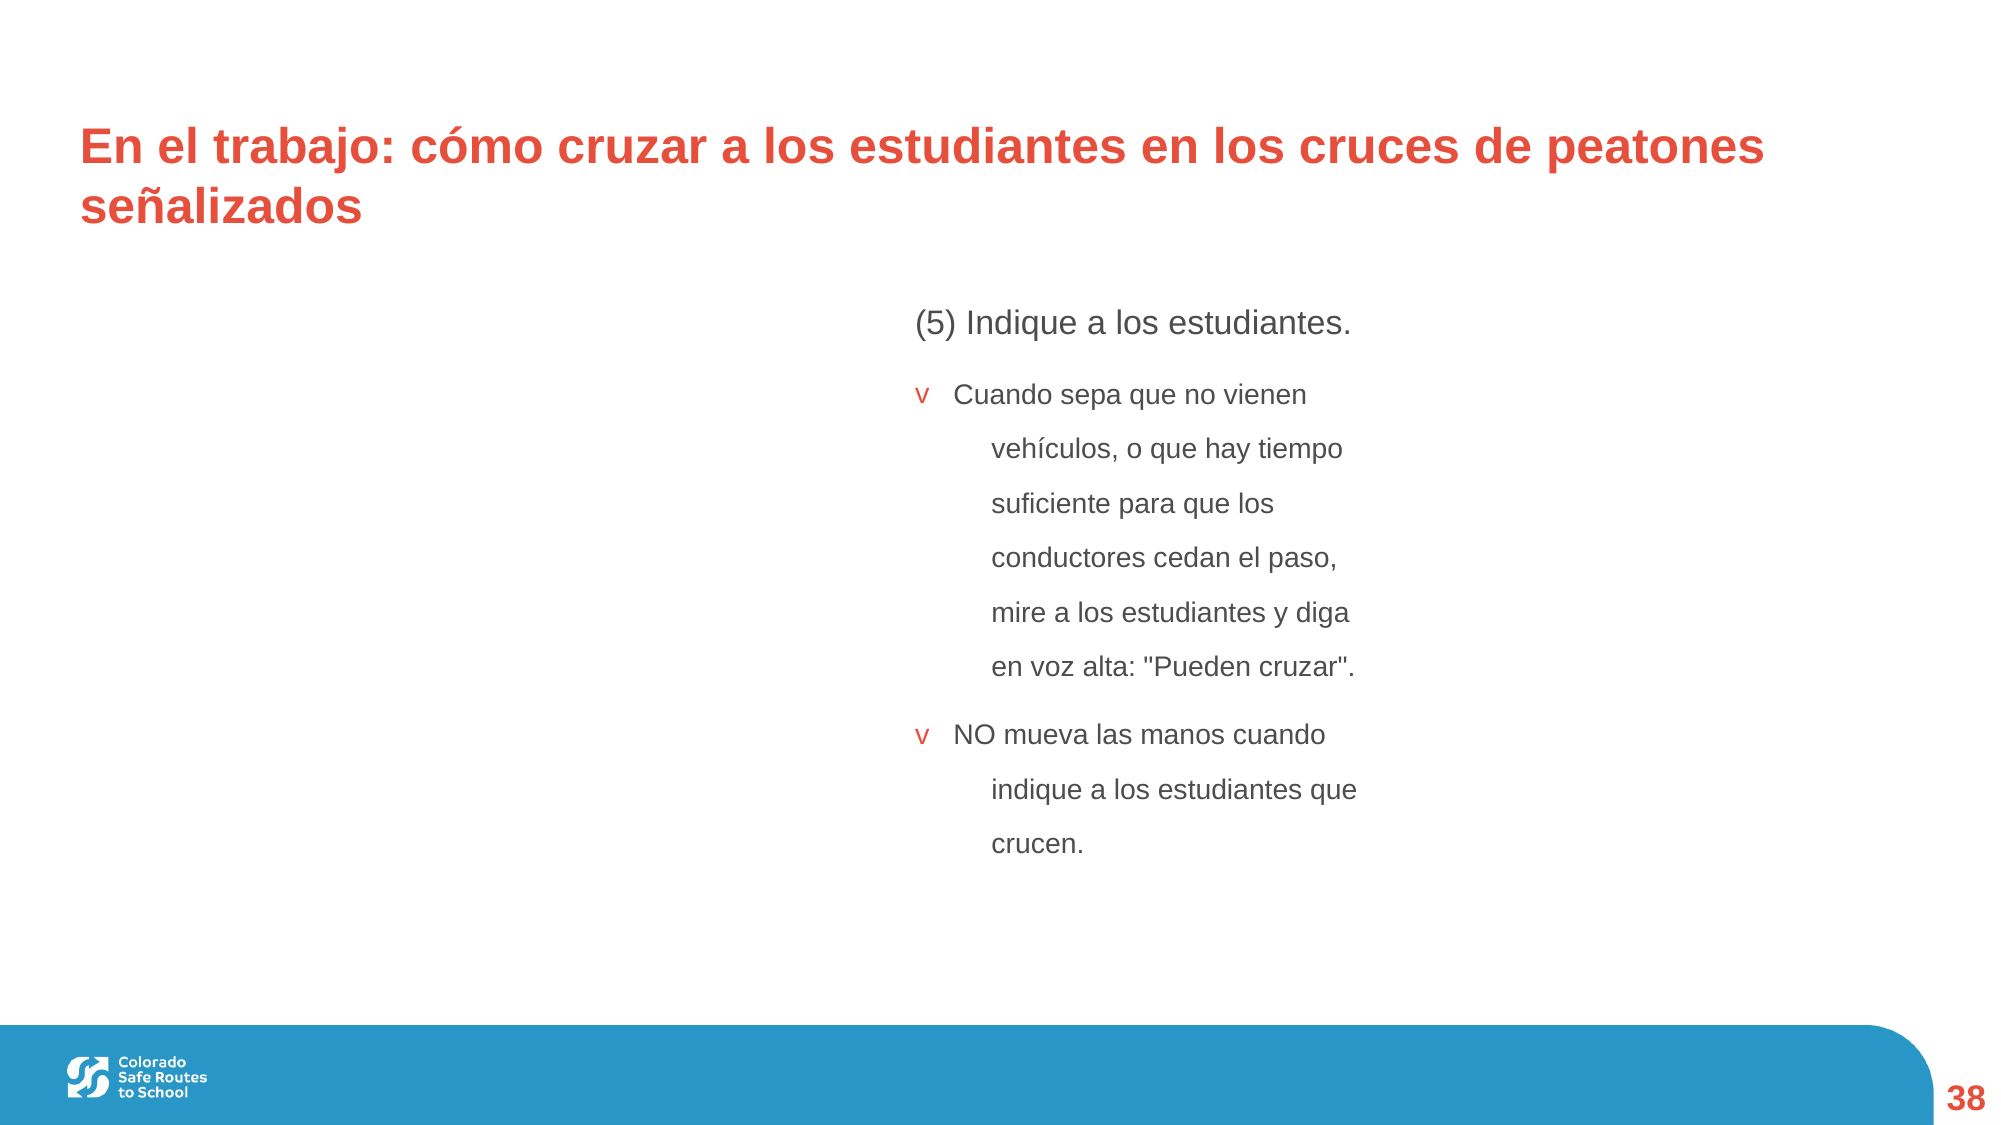

En el trabajo: cómo cruzar a los estudiantes en los cruces de peatones señalizados
# (5) Indique a los estudiantes.
Cuando sepa que no vienen vehículos, o que hay tiempo suficiente para que los conductores cedan el paso, mire a los estudiantes y diga en voz alta: "Pueden cruzar".
NO mueva las manos cuando indique a los estudiantes que crucen.
38